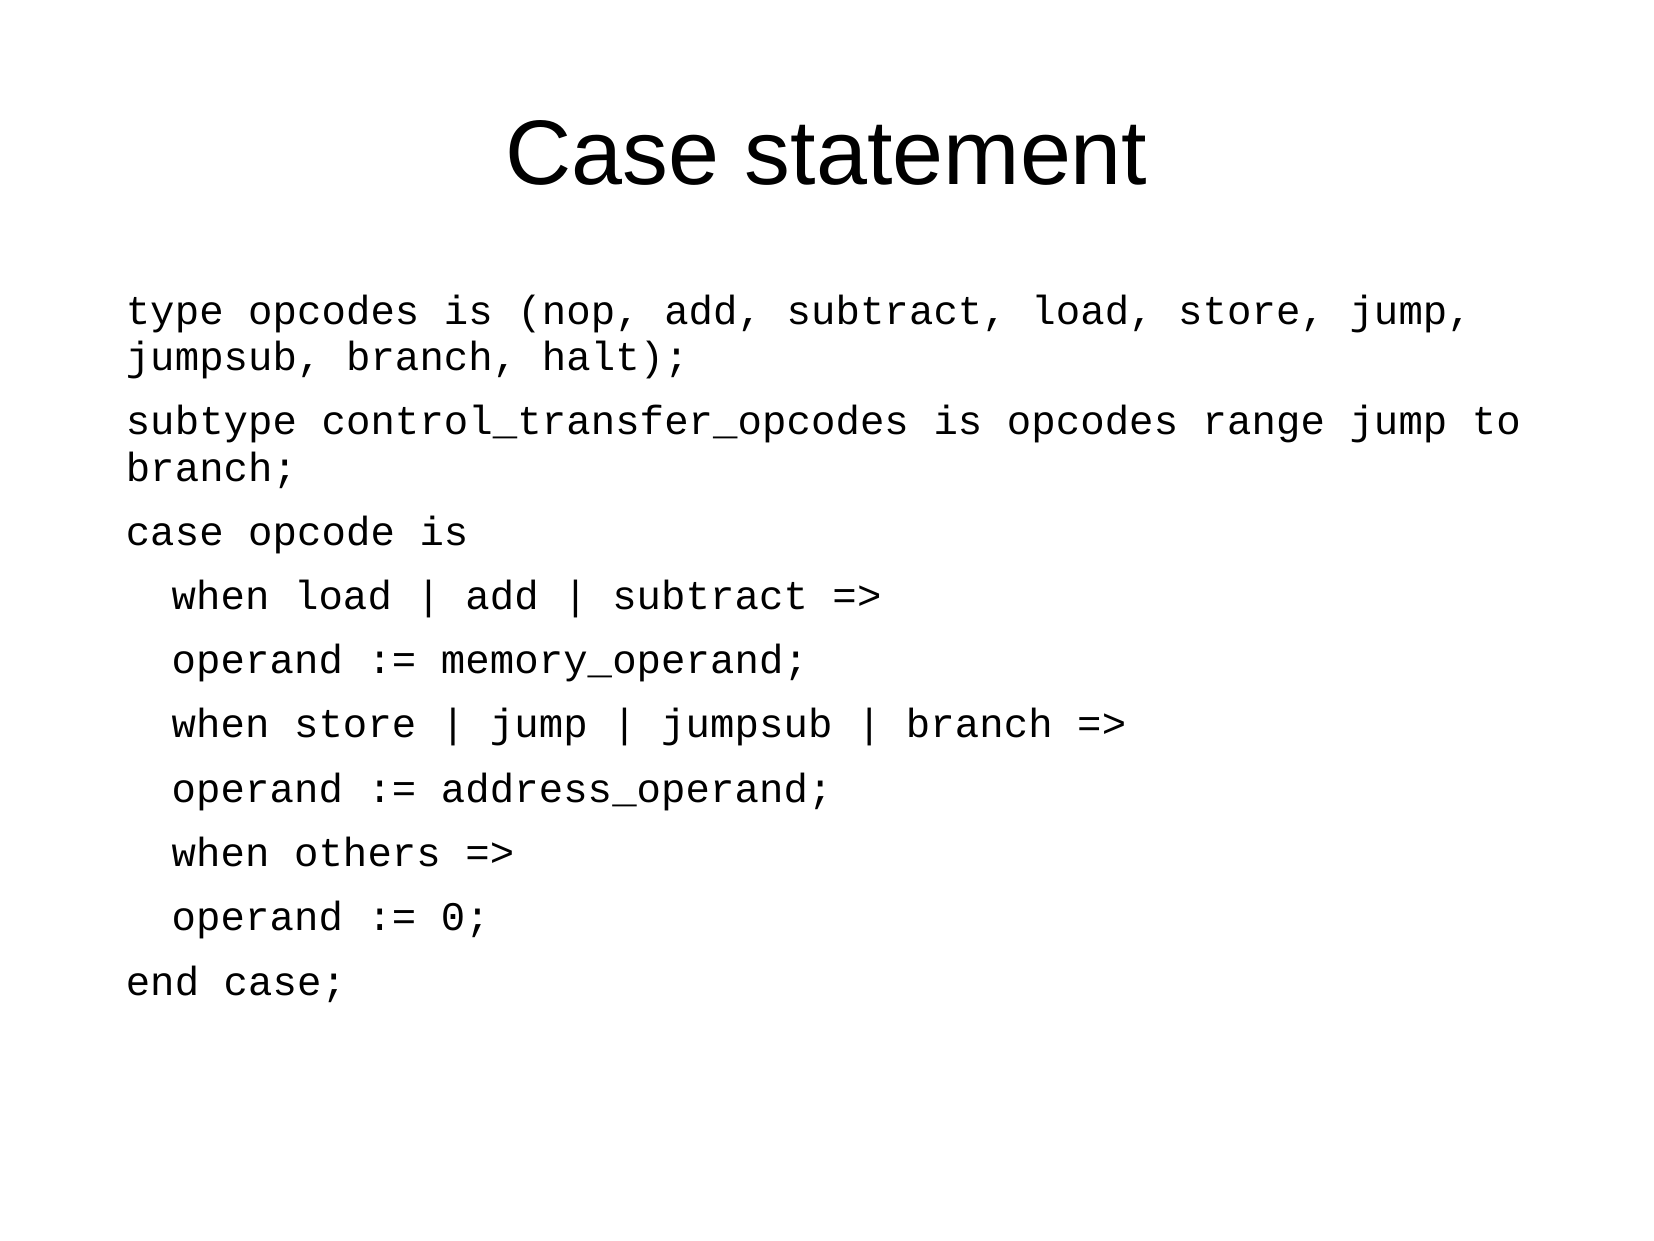

# Case statement
type opcodes is (nop, add, subtract, load, store, jump, jumpsub, branch, halt);
subtype control_transfer_opcodes is opcodes range jump to branch;
case opcode is
	when load | add | subtract =>
		operand := memory_operand;
	when store | jump | jumpsub | branch =>
		operand := address_operand;
	when others =>
		operand := 0;
end case;